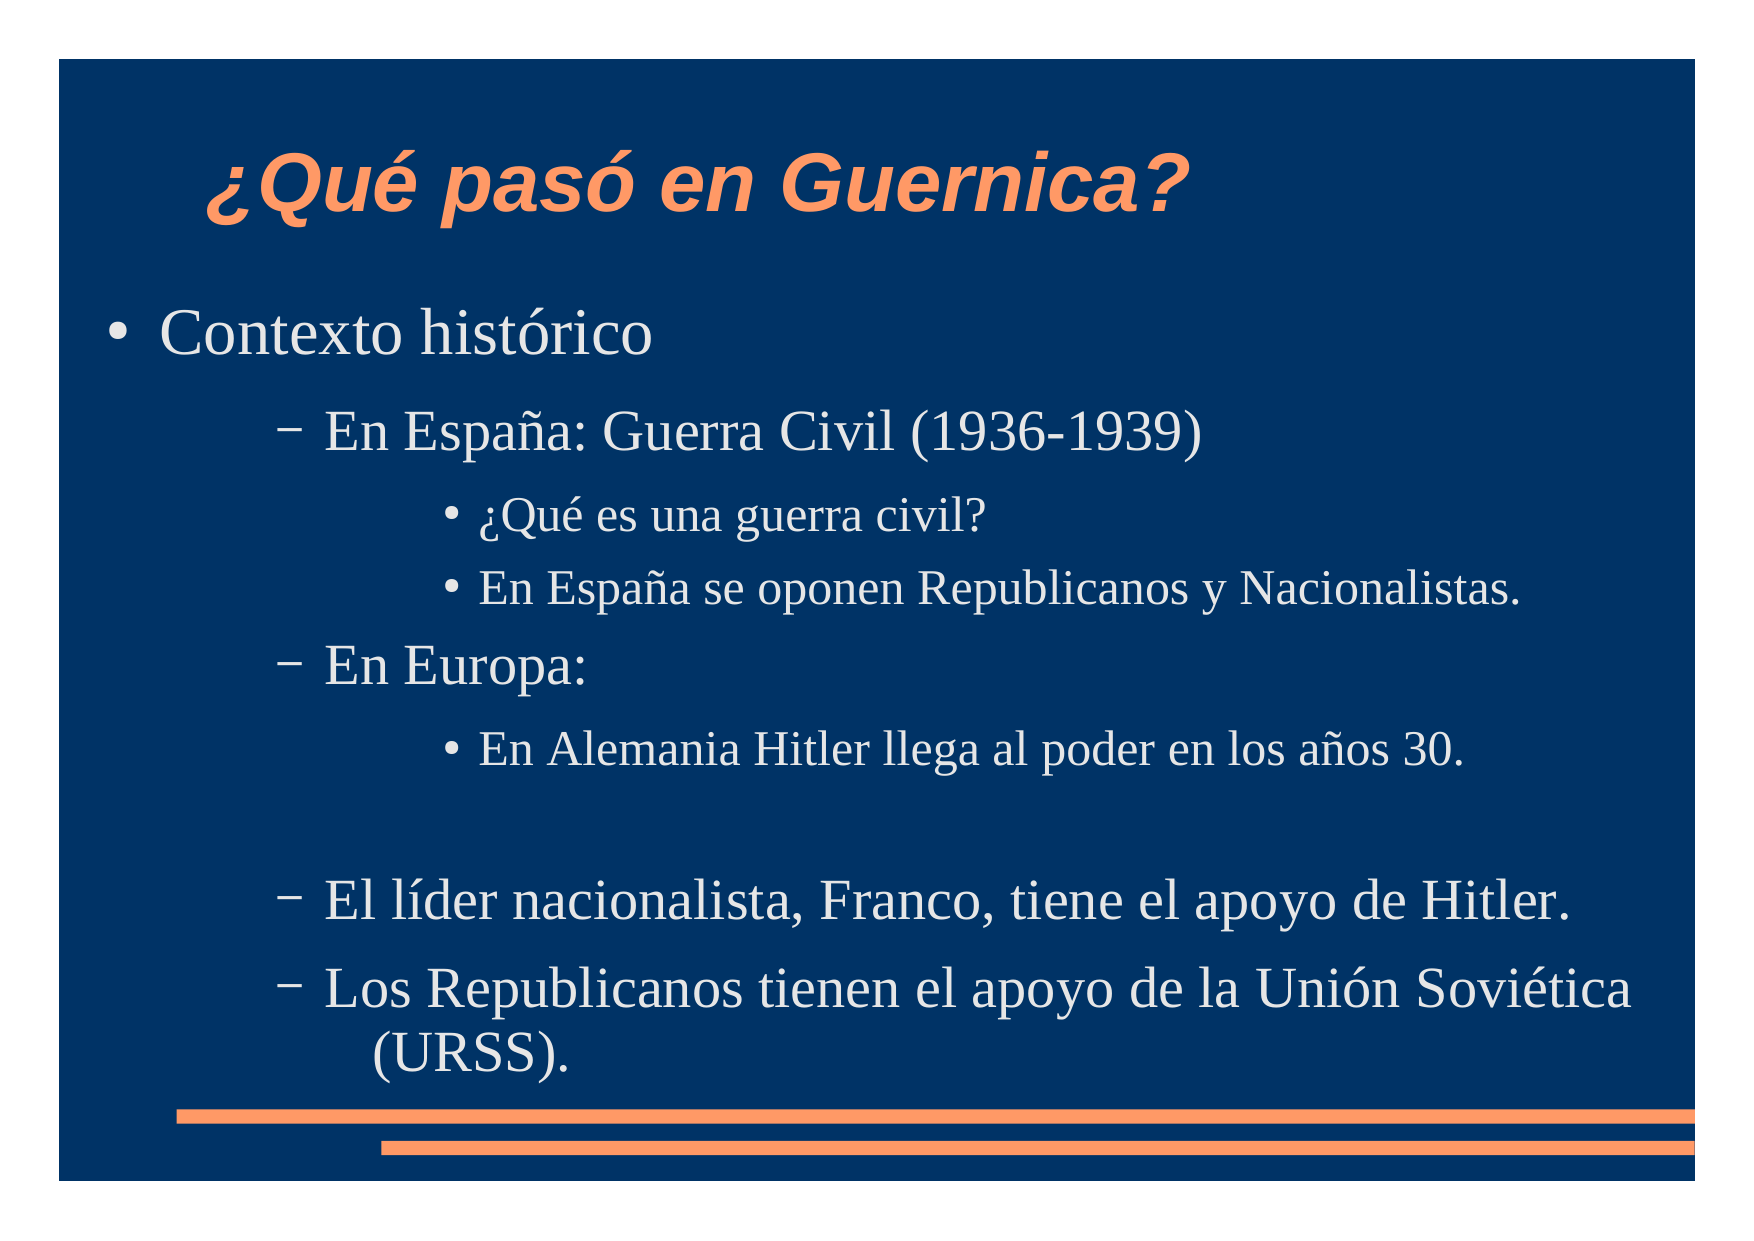

# ¿Qué pasó en Guernica?
Contexto histórico
En España: Guerra Civil (1936-1939)
¿Qué es una guerra civil?
En España se oponen Republicanos y Nacionalistas.
En Europa:
En Alemania Hitler llega al poder en los años 30.
El líder nacionalista, Franco, tiene el apoyo de Hitler.
Los Republicanos tienen el apoyo de la Unión Soviética (URSS).